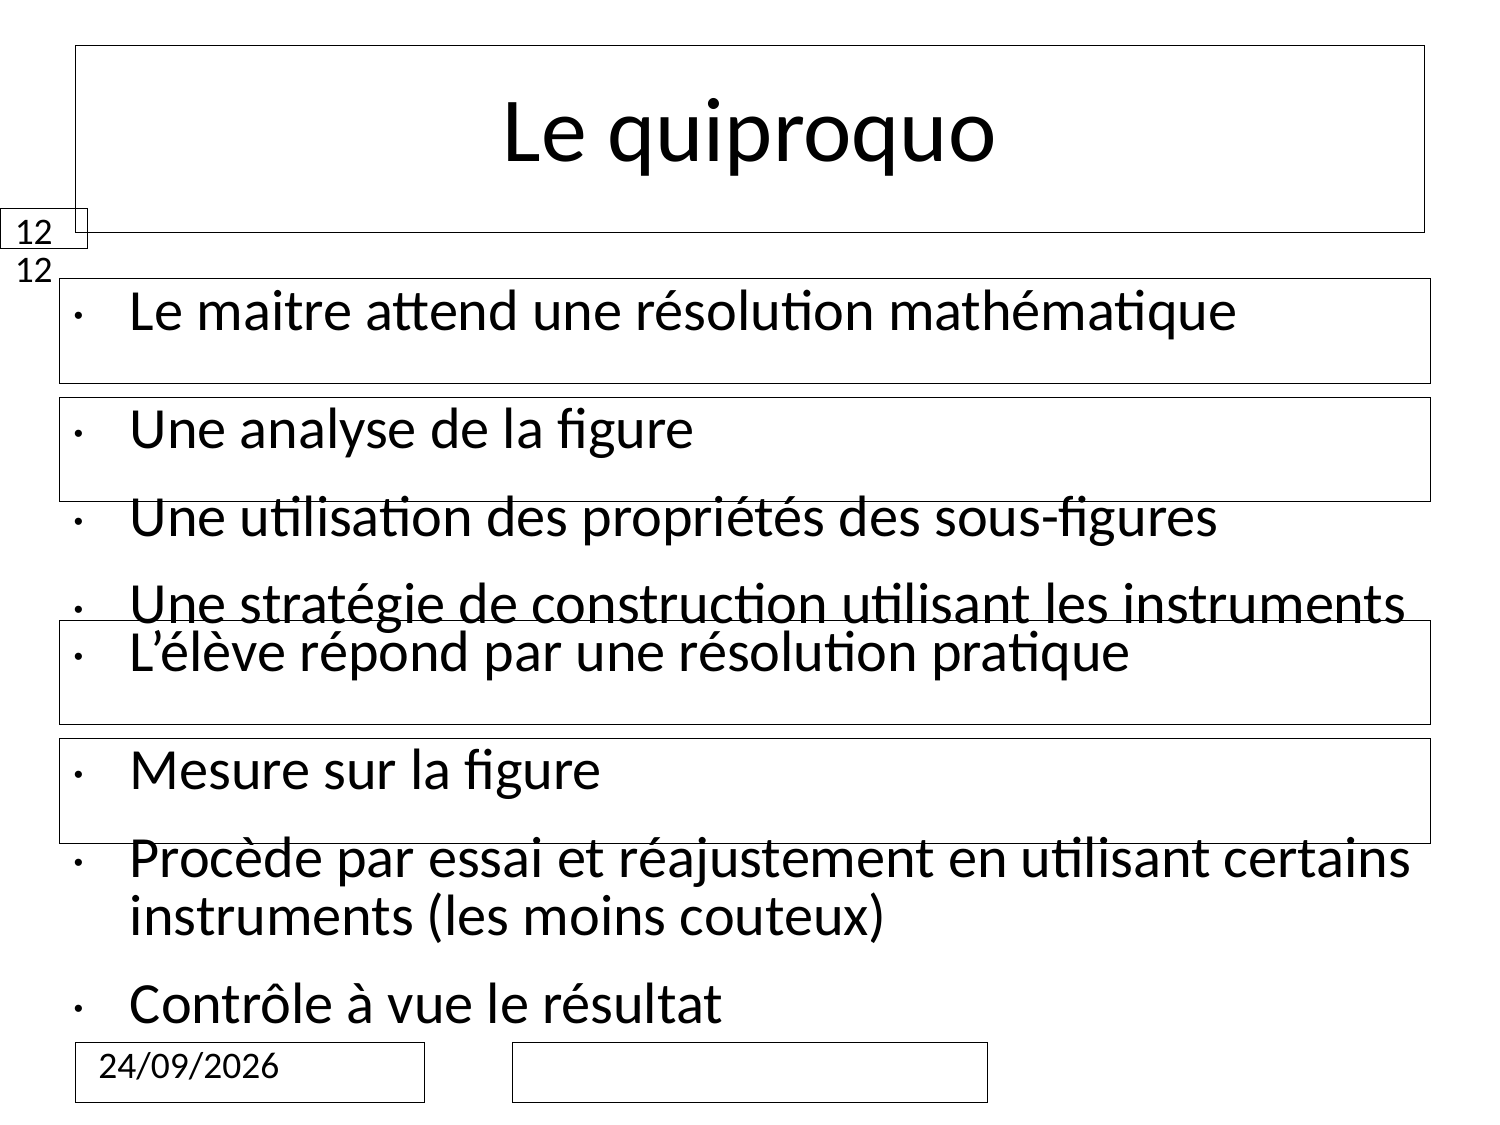

# Le quiproquo

Le maitre attend une résolution mathématique
Une analyse de la figure
Une utilisation des propriétés des sous-figures
Une stratégie de construction utilisant les instruments
L’élève répond par une résolution pratique
Mesure sur la figure
Procède par essai et réajustement en utilisant certains instruments (les moins couteux)
Contrôle à vue le résultat